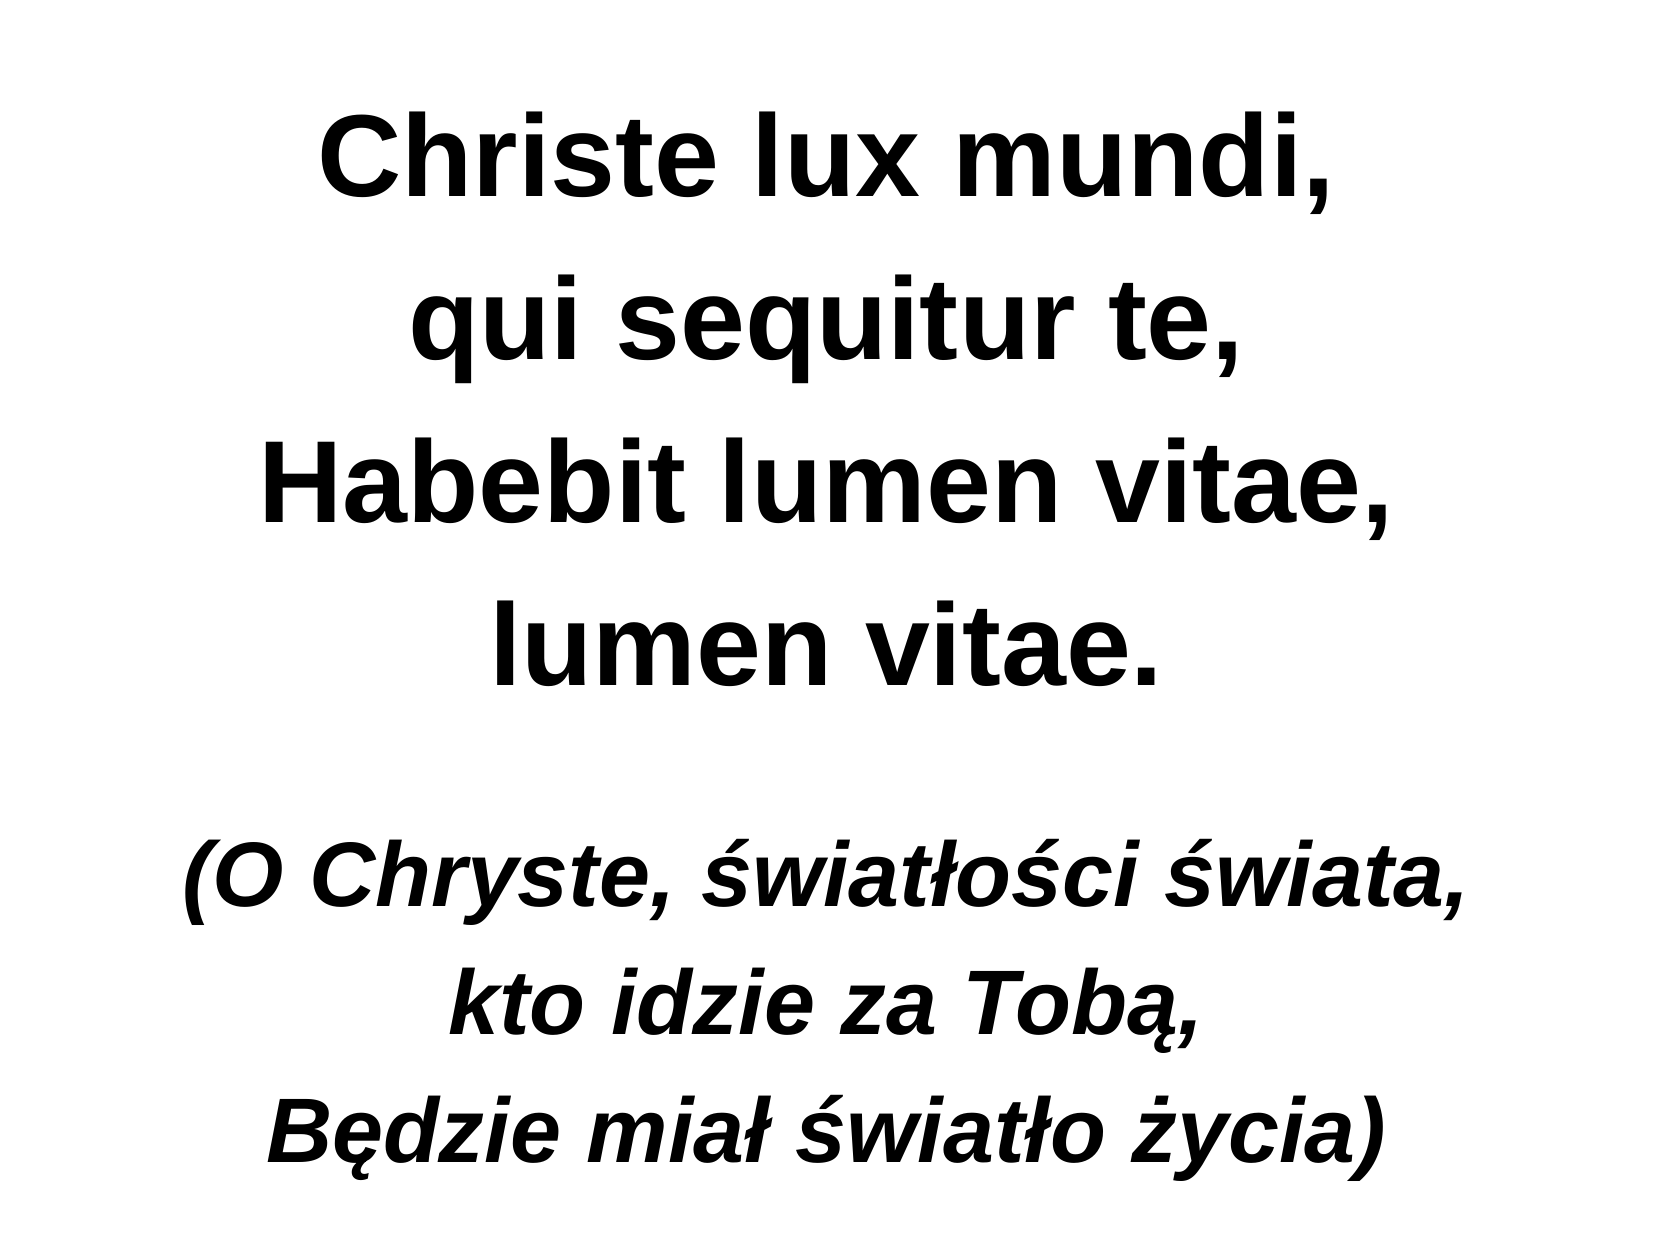

# Christe lux mundi,
qui sequitur te,
Habebit lumen vitae,
lumen vitae.
(O Chryste, światłości świata,
kto idzie za Tobą,
Będzie miał światło życia)